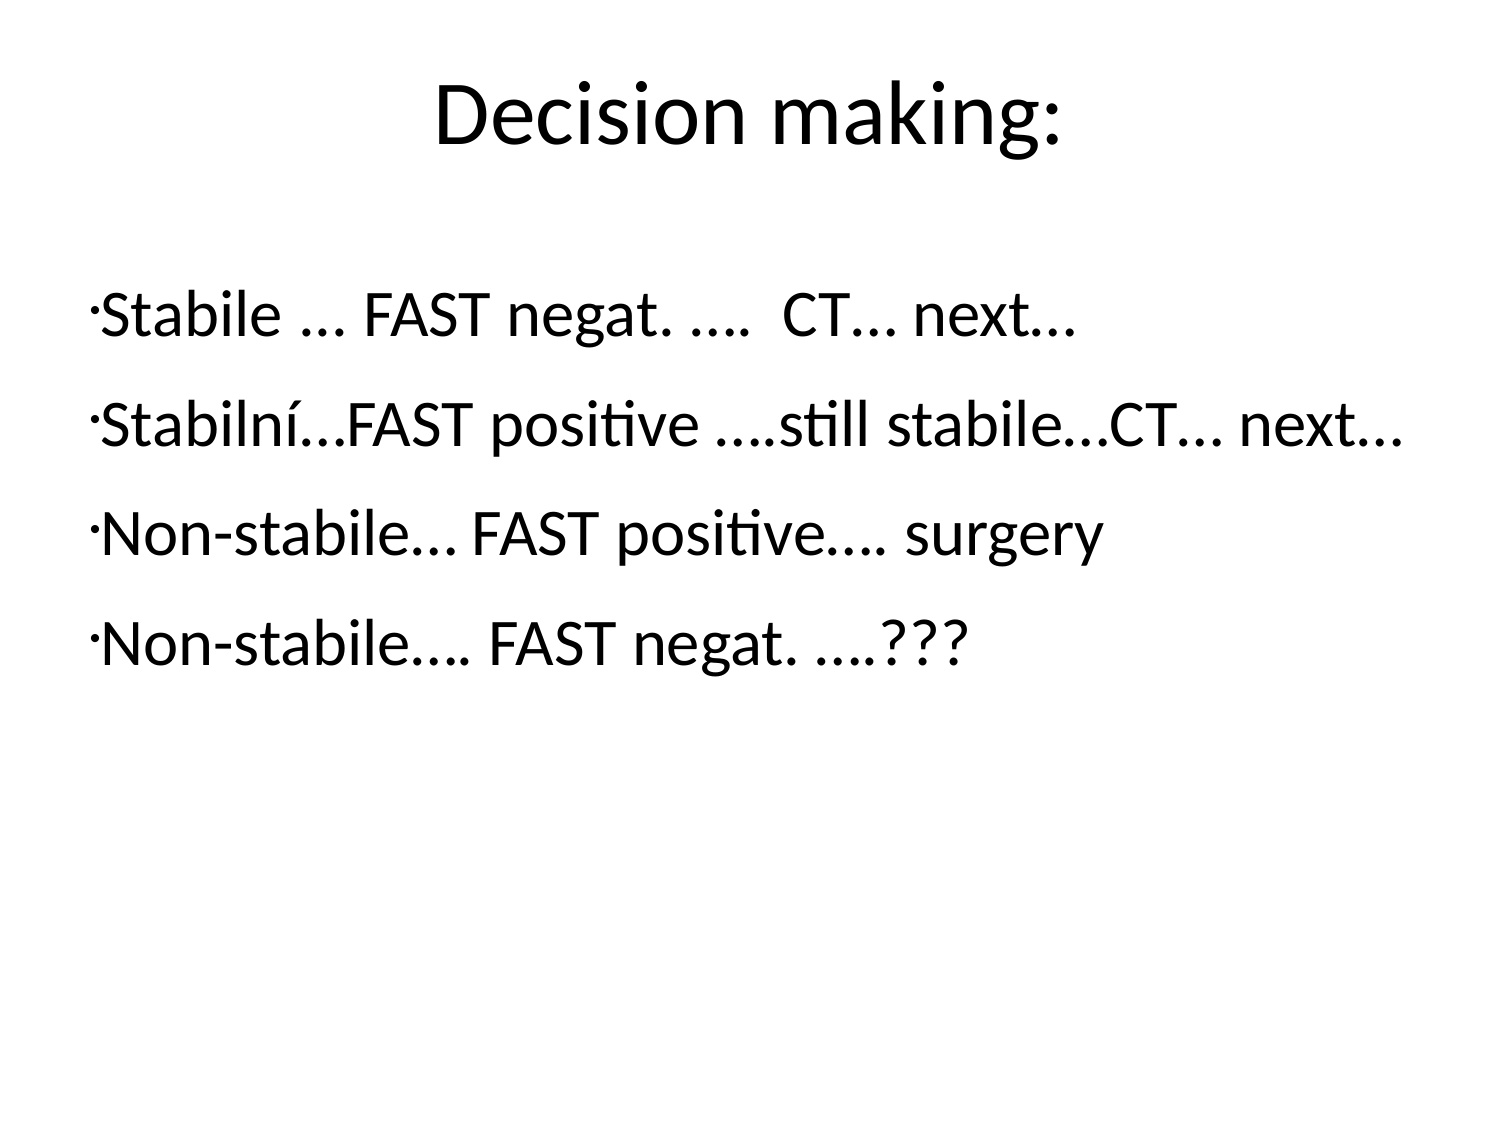

# Decision making:
Stabile ... FAST negat. …. CT… next…
Stabilní…FAST positive ….still stabile…CT… next…
Non-stabile… FAST positive…. surgery
Non-stabile…. FAST negat. ….???